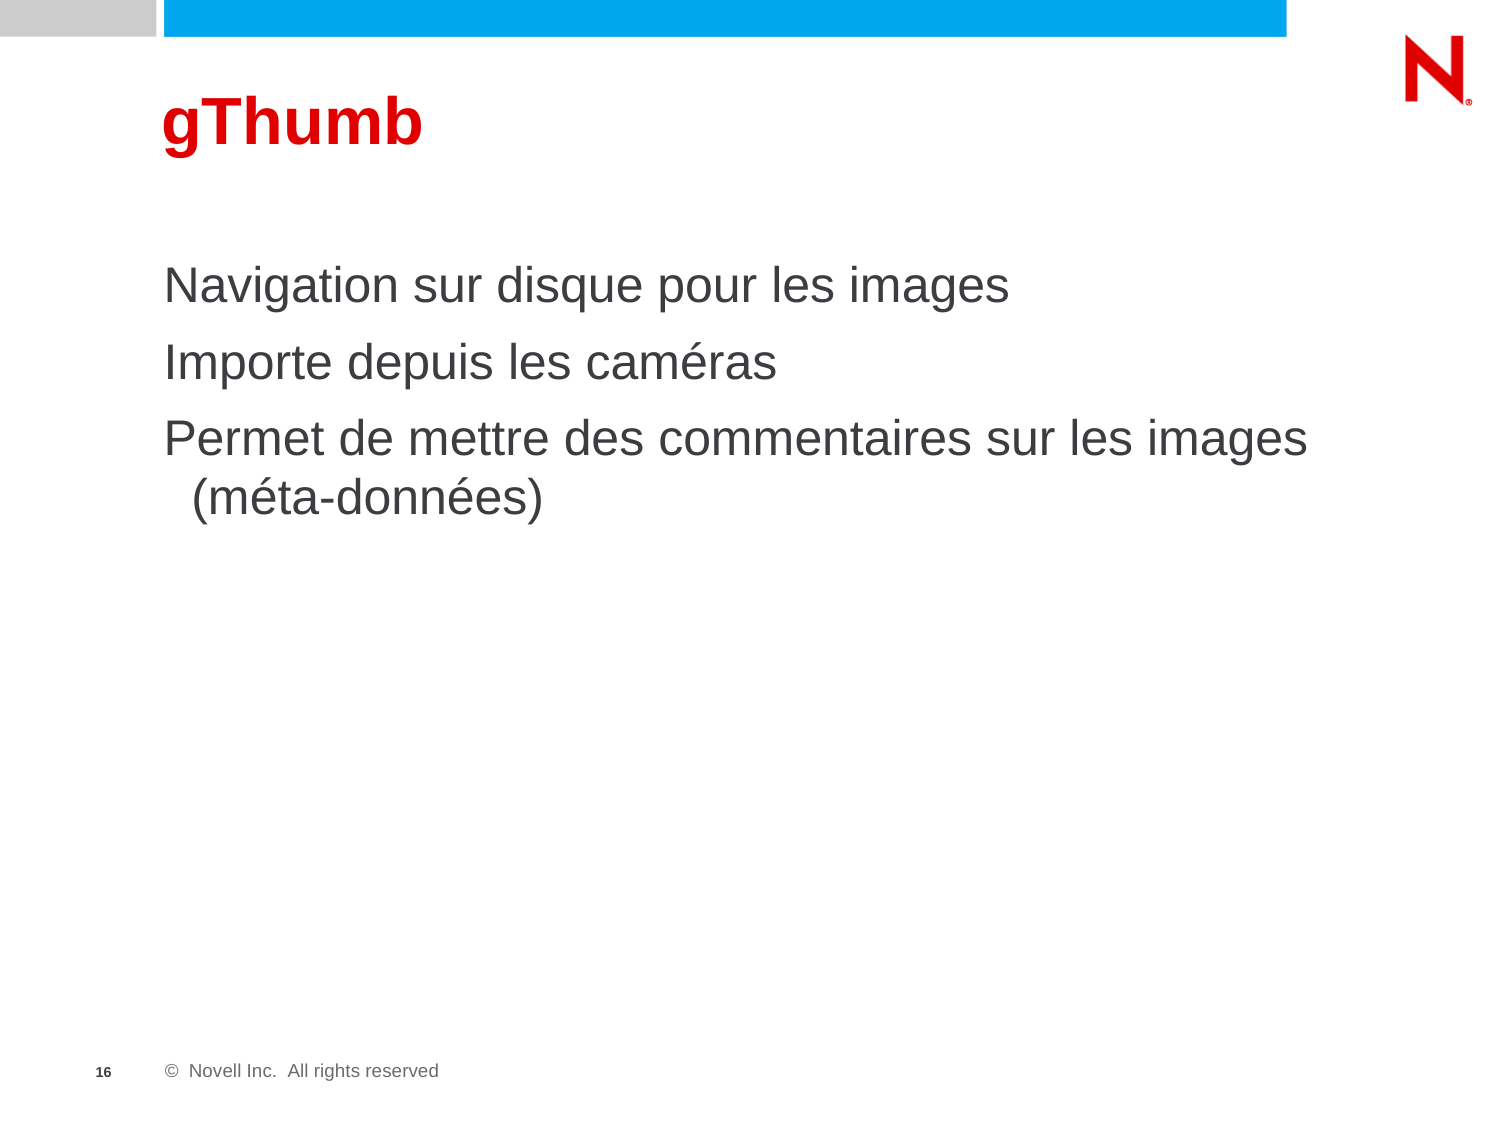

# gThumb
Navigation sur disque pour les images
Importe depuis les caméras
Permet de mettre des commentaires sur les images (méta-données)